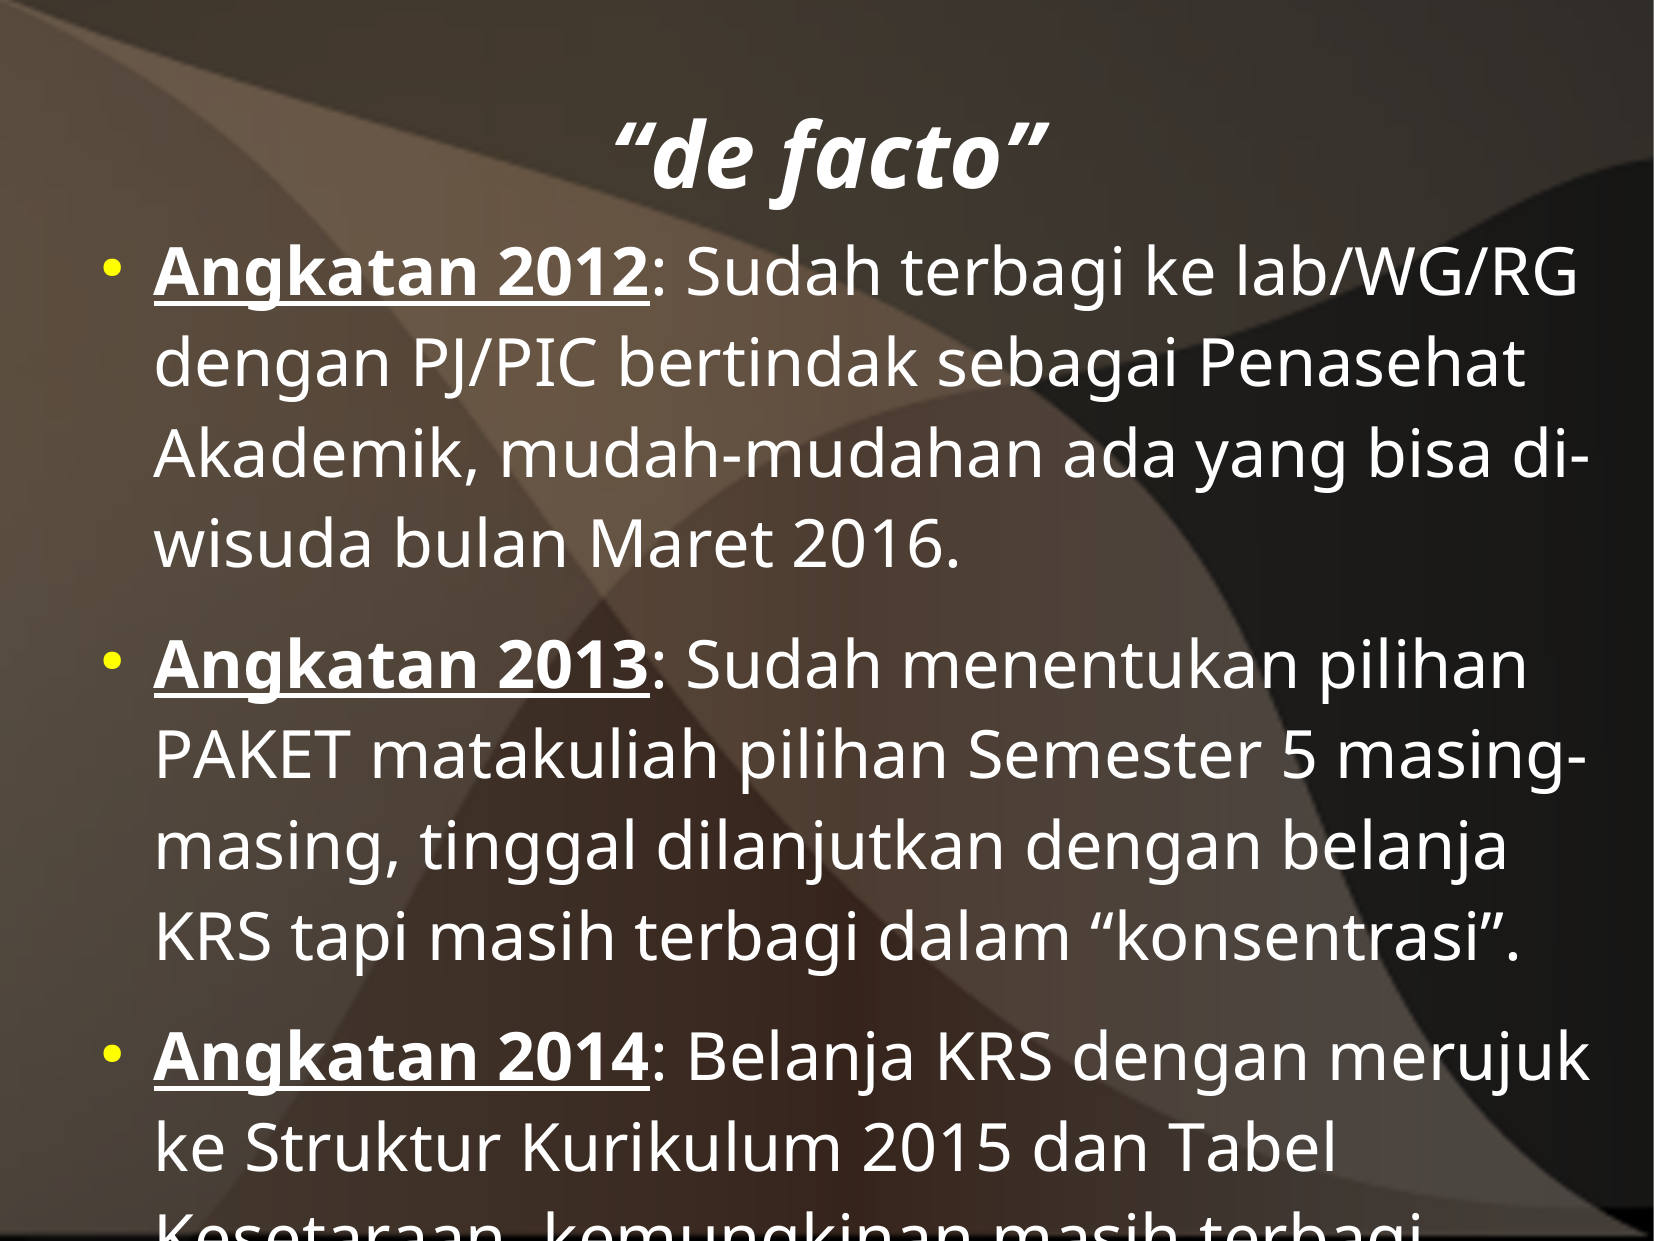

# “de facto”
Angkatan 2012: Sudah terbagi ke lab/WG/RG dengan PJ/PIC bertindak sebagai Penasehat Akademik, mudah-mudahan ada yang bisa di-wisuda bulan Maret 2016.
Angkatan 2013: Sudah menentukan pilihan PAKET matakuliah pilihan Semester 5 masing-masing, tinggal dilanjutkan dengan belanja KRS tapi masih terbagi dalam “konsentrasi”.
Angkatan 2014: Belanja KRS dengan merujuk ke Struktur Kurikulum 2015 dan Tabel Kesetaraan, kemungkinan masih terbagi konsentrasi
Angkatan 2015 dan 2016: ........ on the way !